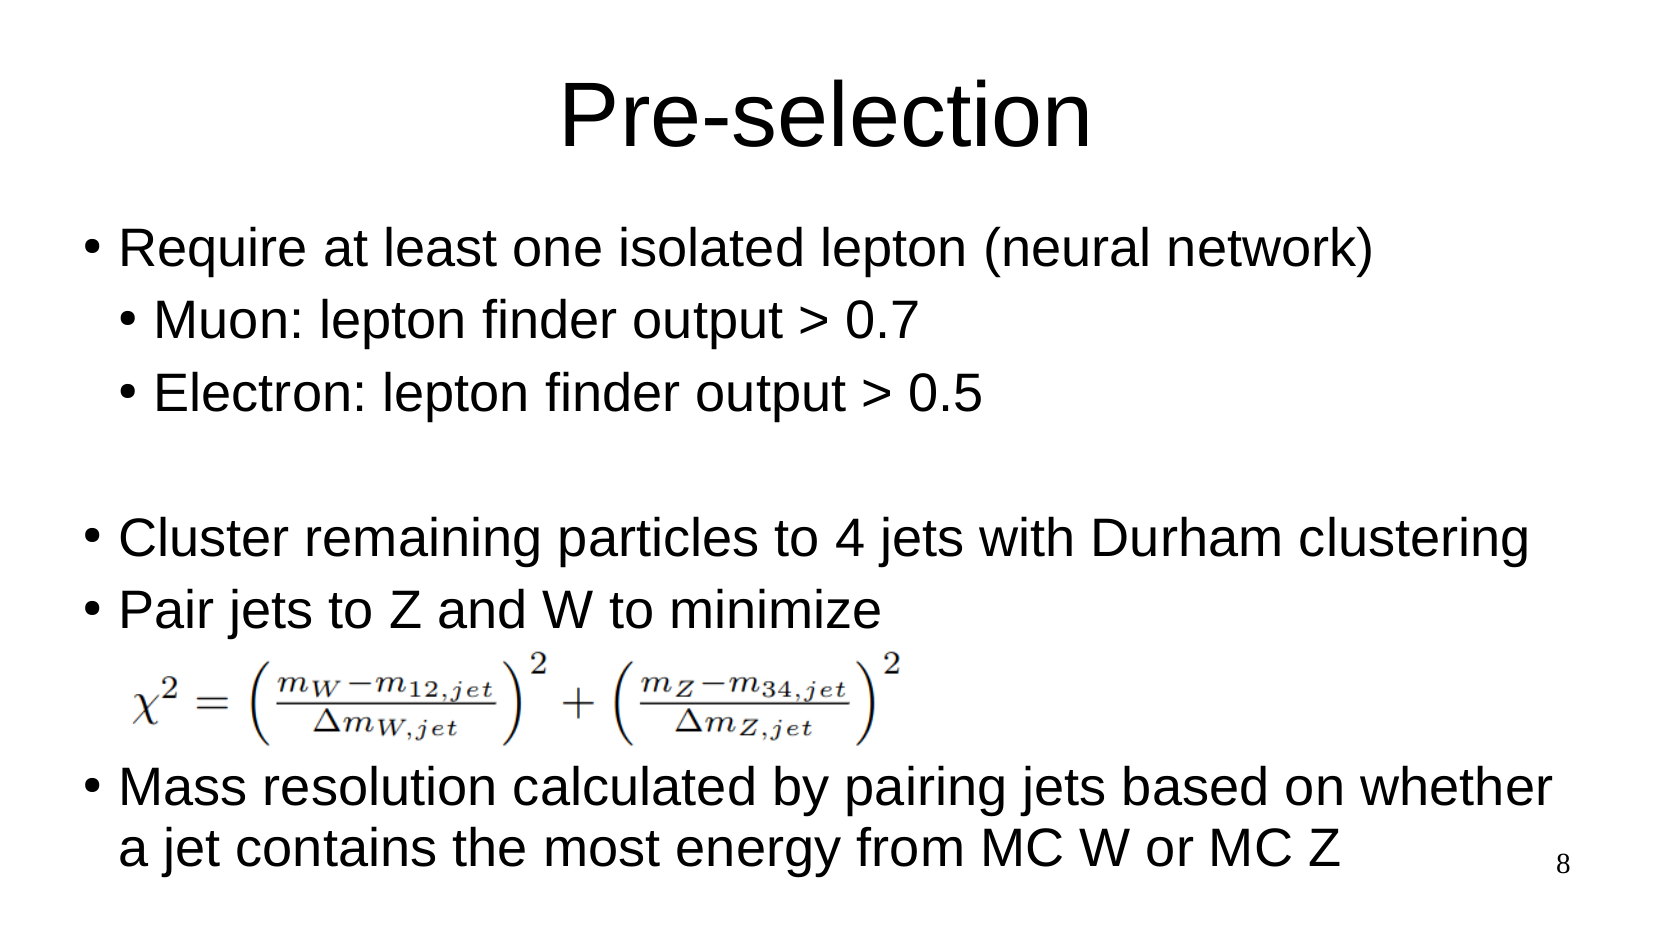

# Pre-selection
Require at least one isolated lepton (neural network)
Muon: lepton finder output > 0.7
Electron: lepton finder output > 0.5
Cluster remaining particles to 4 jets with Durham clustering
Pair jets to Z and W to minimize
Mass resolution calculated by pairing jets based on whether a jet contains the most energy from MC W or MC Z
8